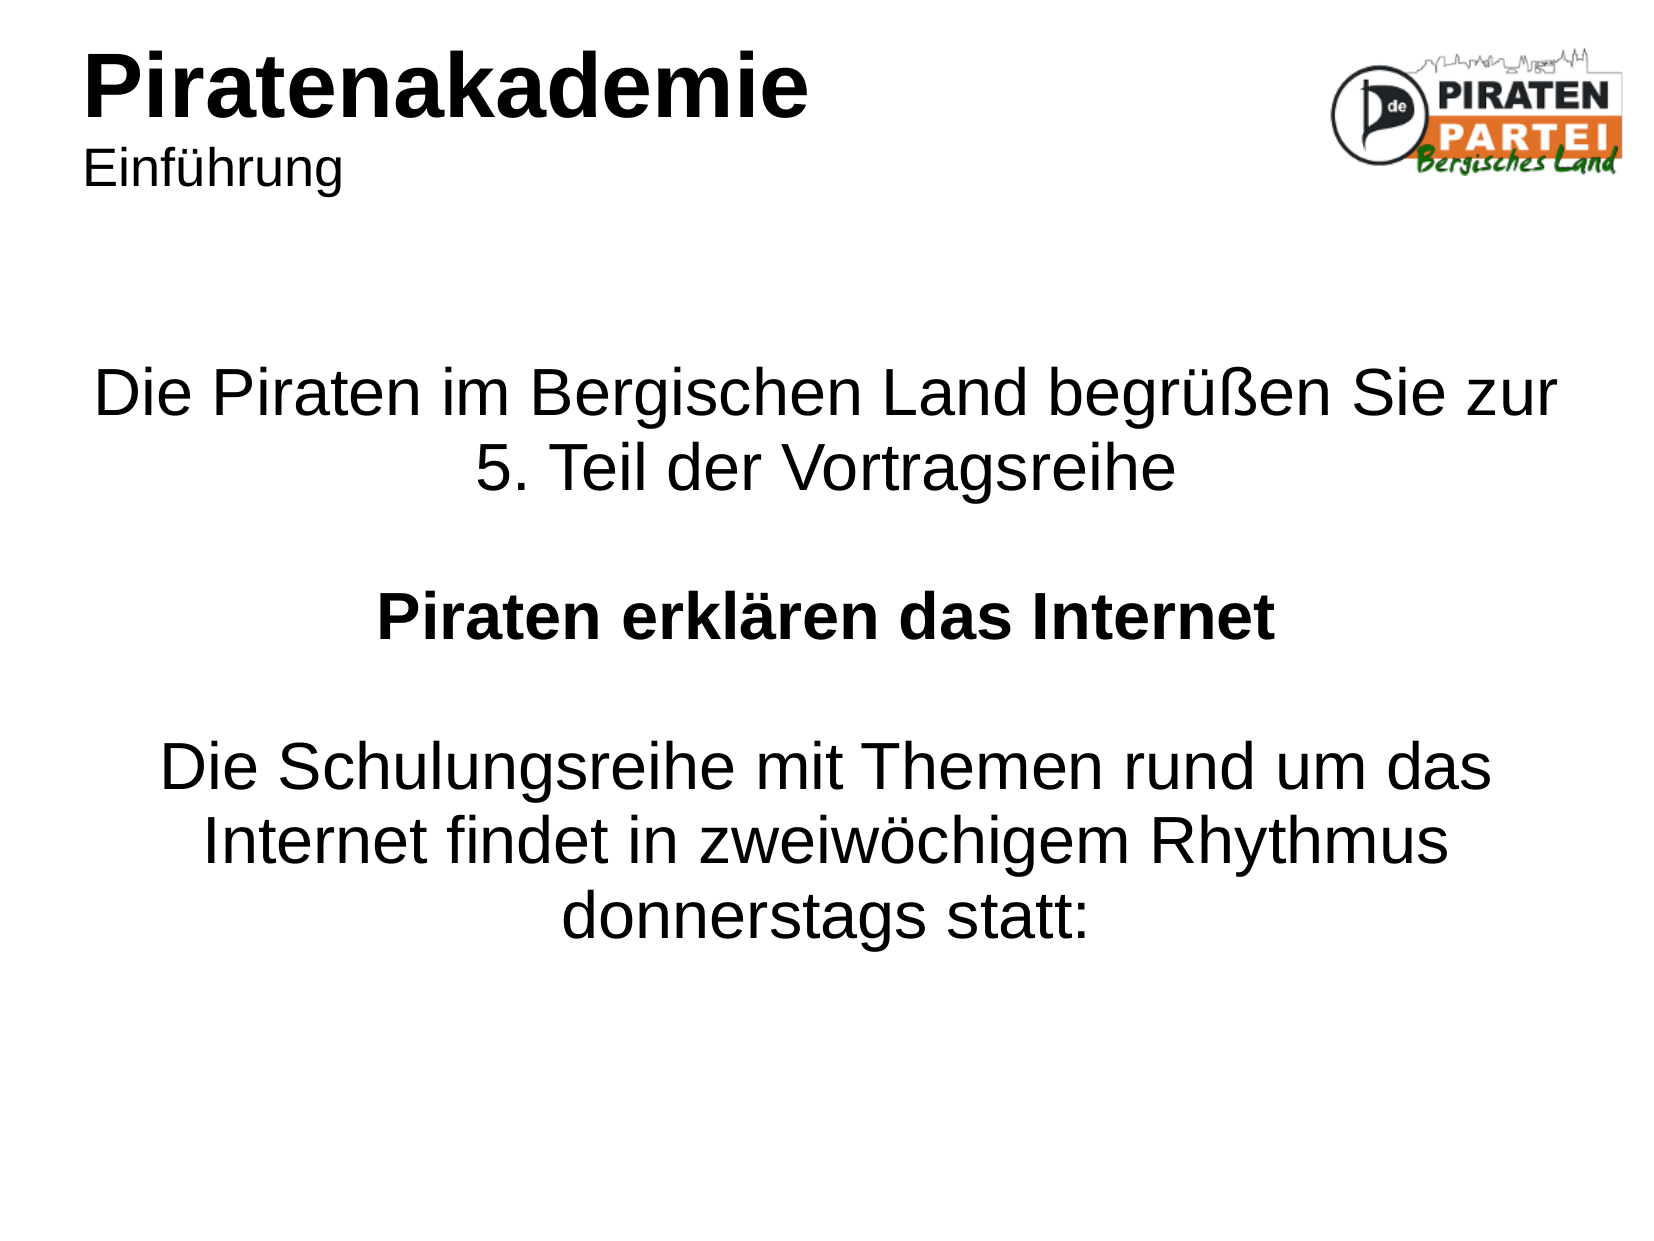

# Piratenakademie Einführung
Die Piraten im Bergischen Land begrüßen Sie zur 5. Teil der Vortragsreihe
Piraten erklären das Internet
Die Schulungsreihe mit Themen rund um das Internet findet in zweiwöchigem Rhythmus donnerstags statt: